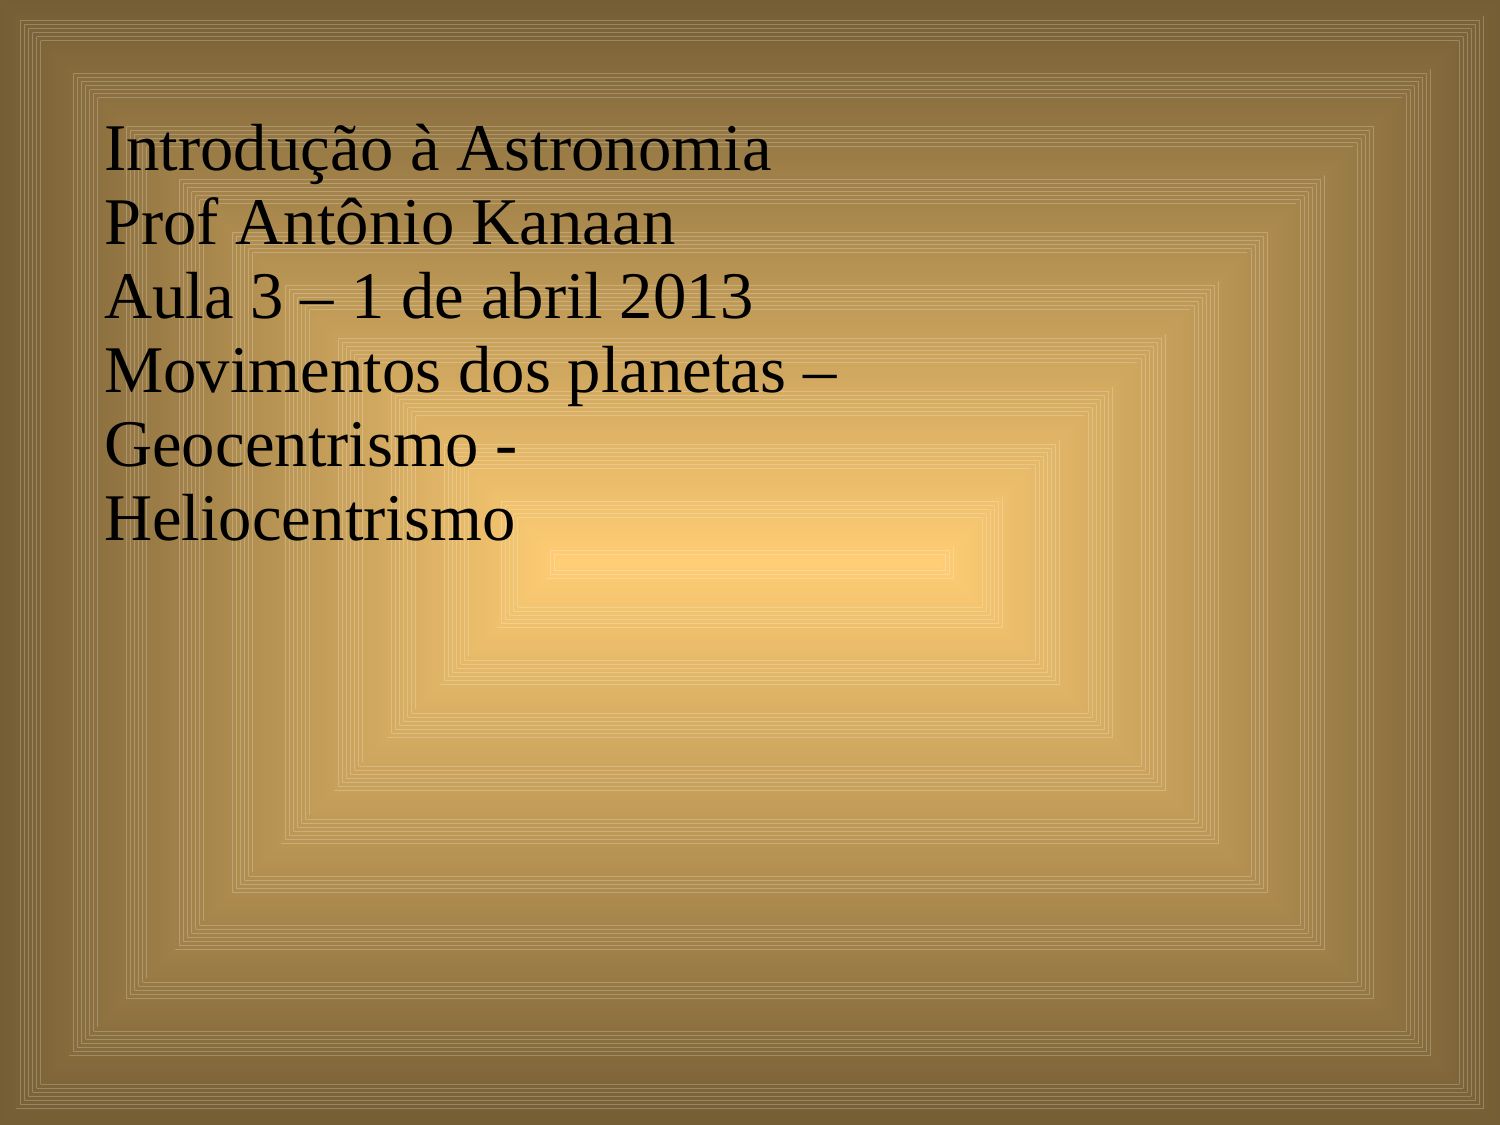

Introdução à Astronomia
Prof Antônio Kanaan
Aula 3 – 1 de abril 2013
Movimentos dos planetas – Geocentrismo - Heliocentrismo